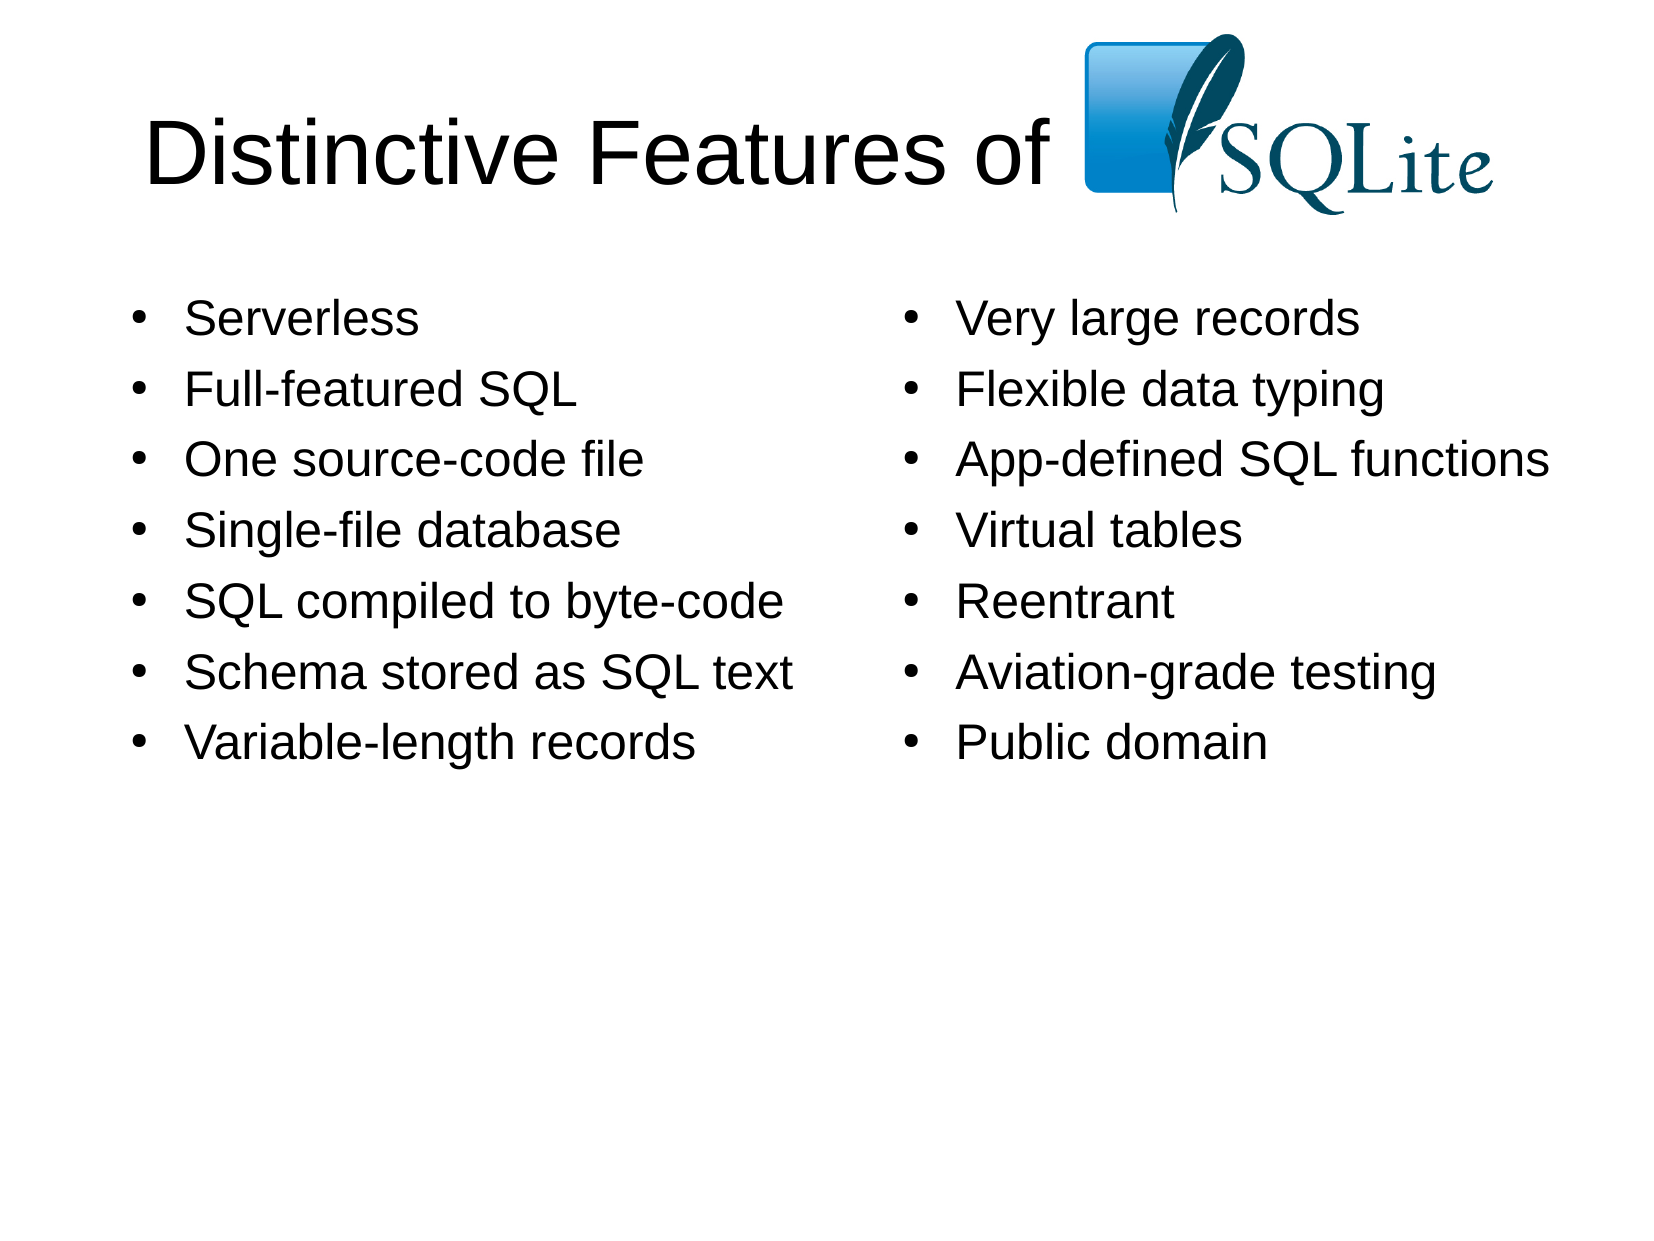

# Distinctive Features of
Serverless
Full-featured SQL
One source-code file
Single-file database
SQL compiled to byte-code
Schema stored as SQL text
Variable-length records
Very large records
Flexible data typing
App-defined SQL functions
Virtual tables
Reentrant
Aviation-grade testing
Public domain